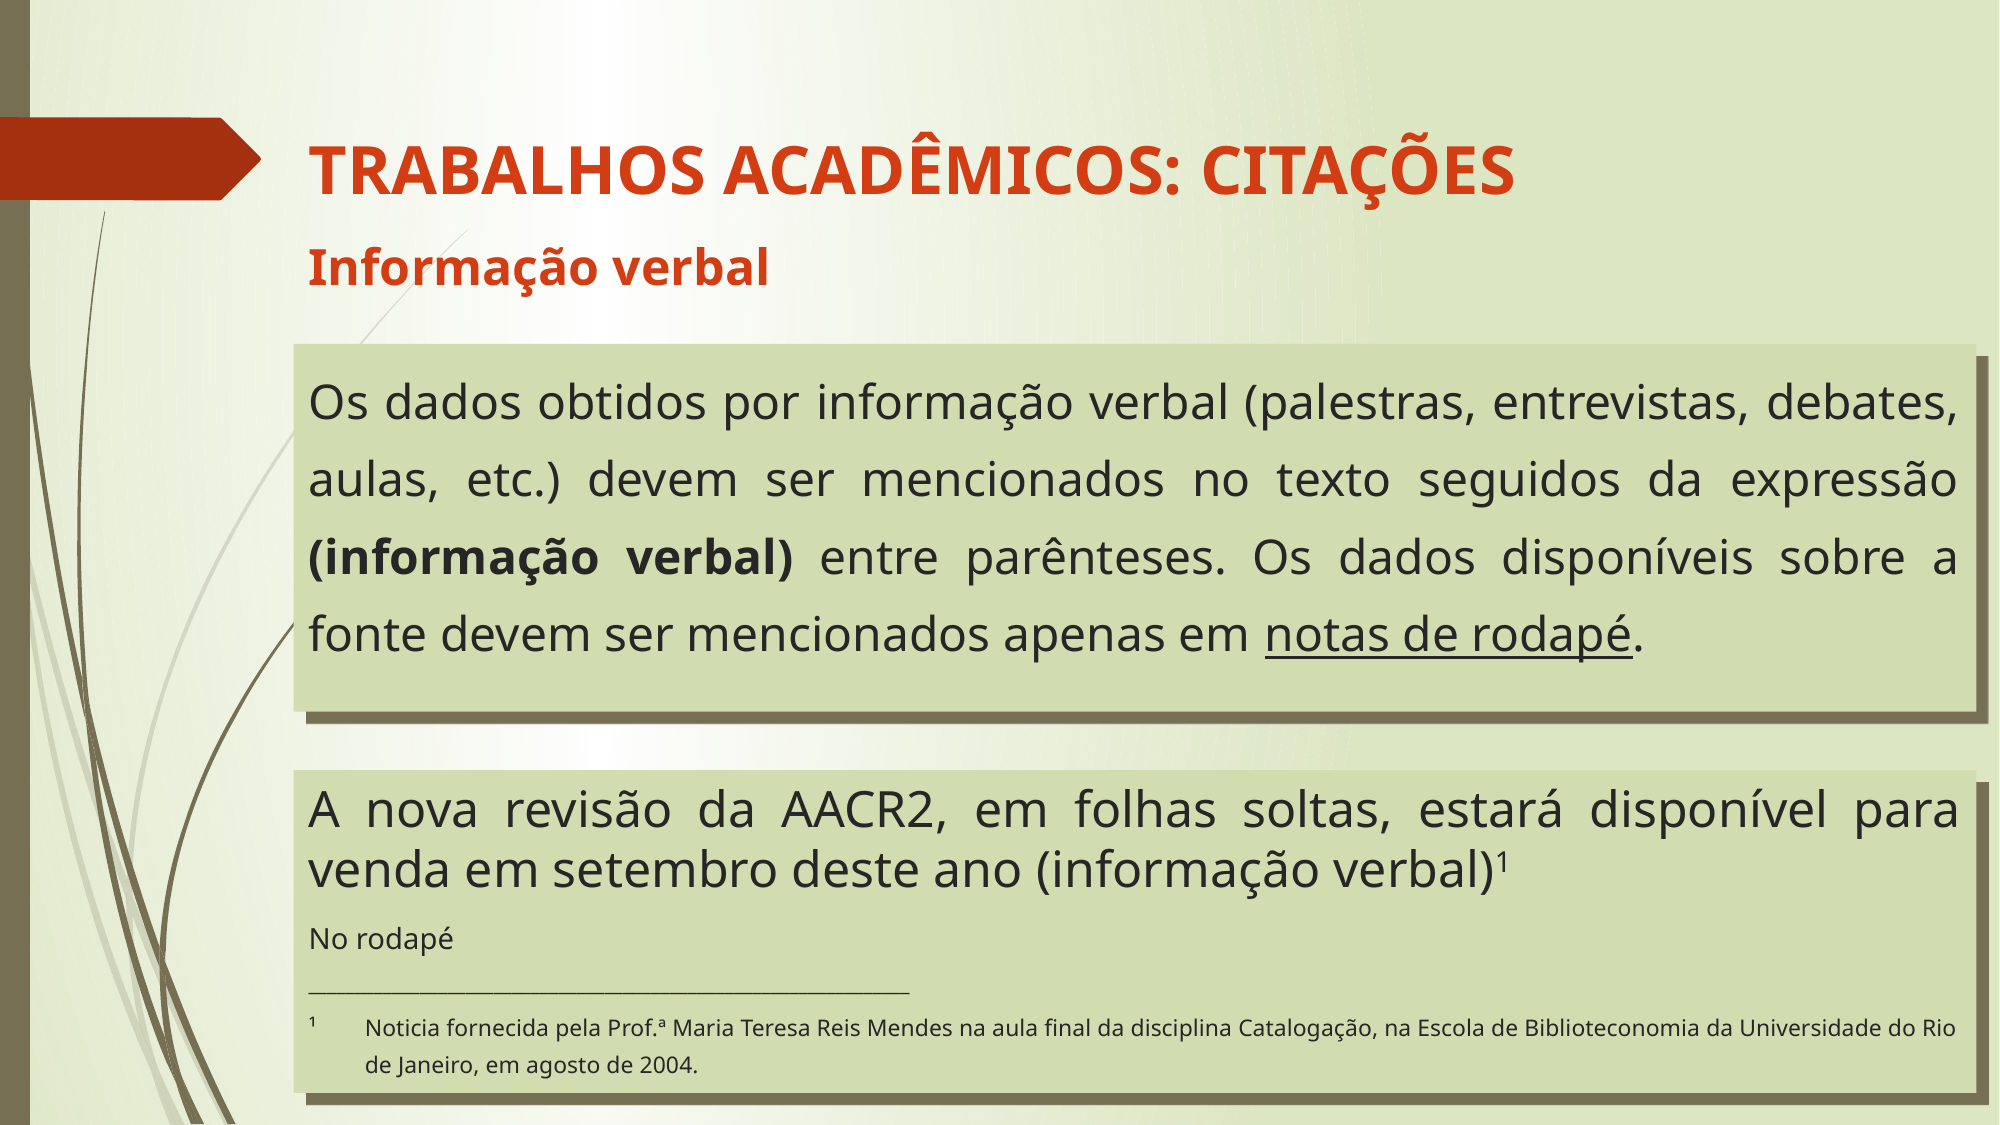

TRABALHOS ACADÊMICOS: CITAÇÕES
Informação verbal
# Os dados obtidos por informação verbal (palestras, entrevistas, debates, aulas, etc.) devem ser mencionados no texto seguidos da expressão (informação verbal) entre parênteses. Os dados disponíveis sobre a fonte devem ser mencionados apenas em notas de rodapé.
A nova revisão da AACR2, em folhas soltas, estará disponível para venda em setembro deste ano (informação verbal)1
No rodapé
_________________________________________________________________
Noticia fornecida pela Prof.ª Maria Teresa Reis Mendes na aula final da disciplina Catalogação, na Escola de Biblioteconomia da Universidade do Rio de Janeiro, em agosto de 2004.